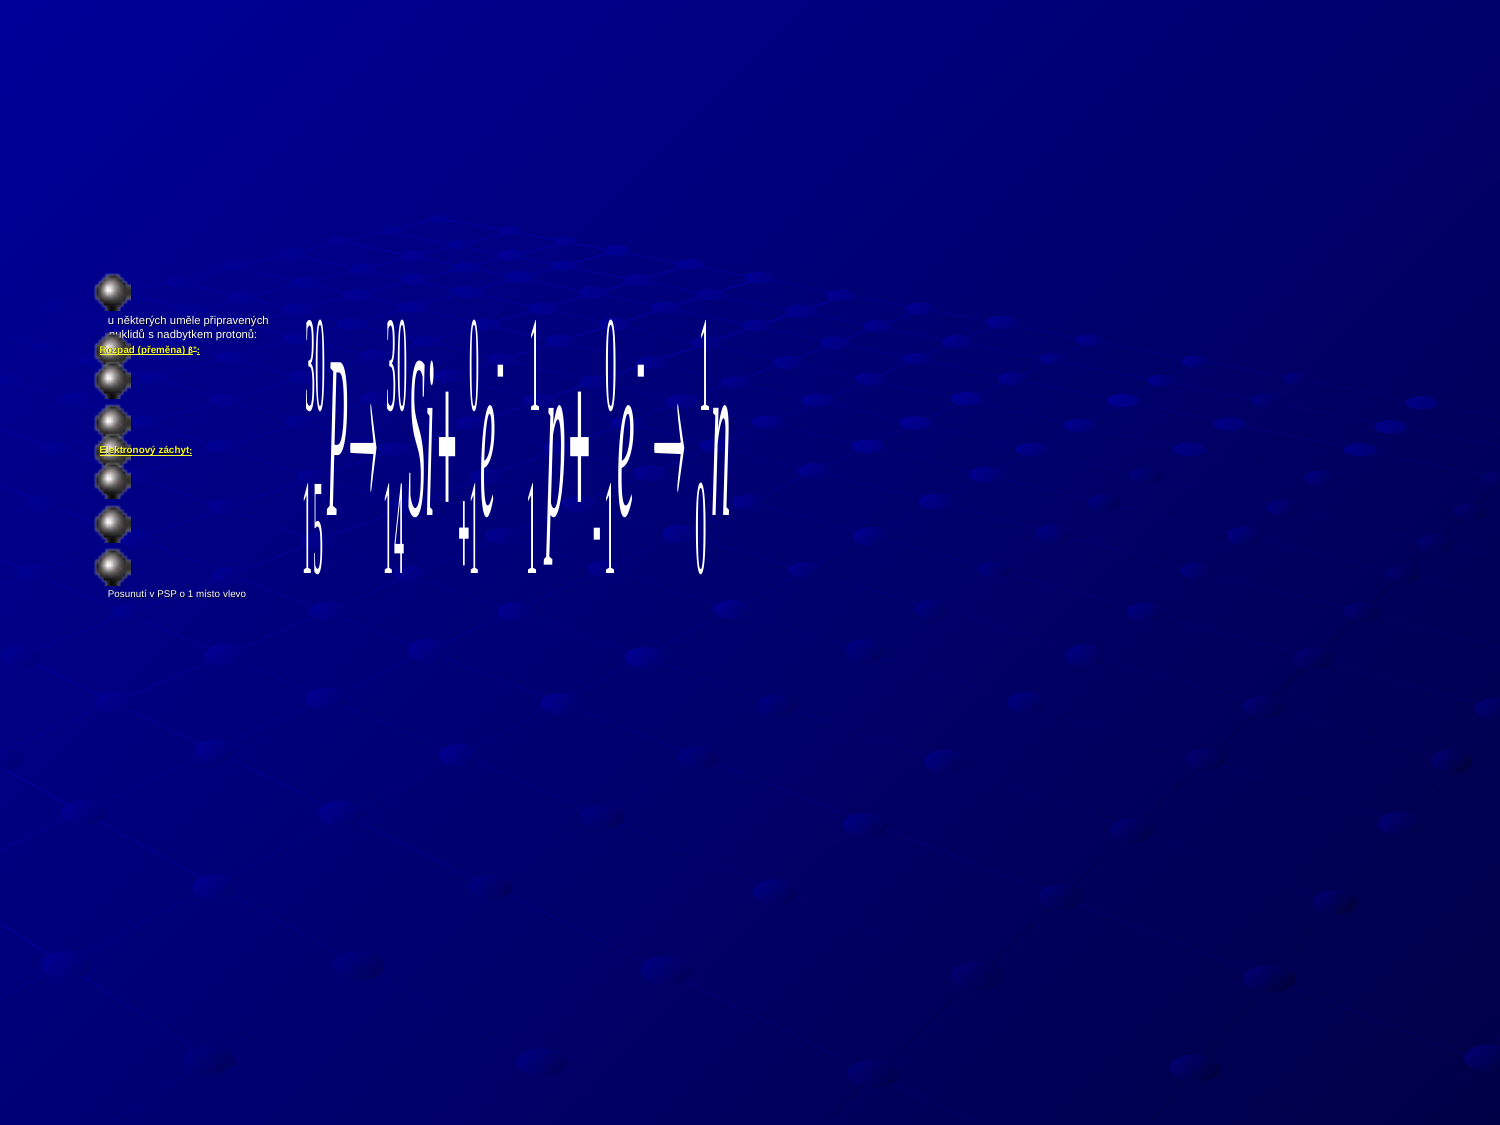

# u některých uměle připravených nuklidů s nadbytkem protonů:
Rozpad (přeměna) +:
Elektronový záchyt:
 Posunutí v PSP o 1 místo vlevo